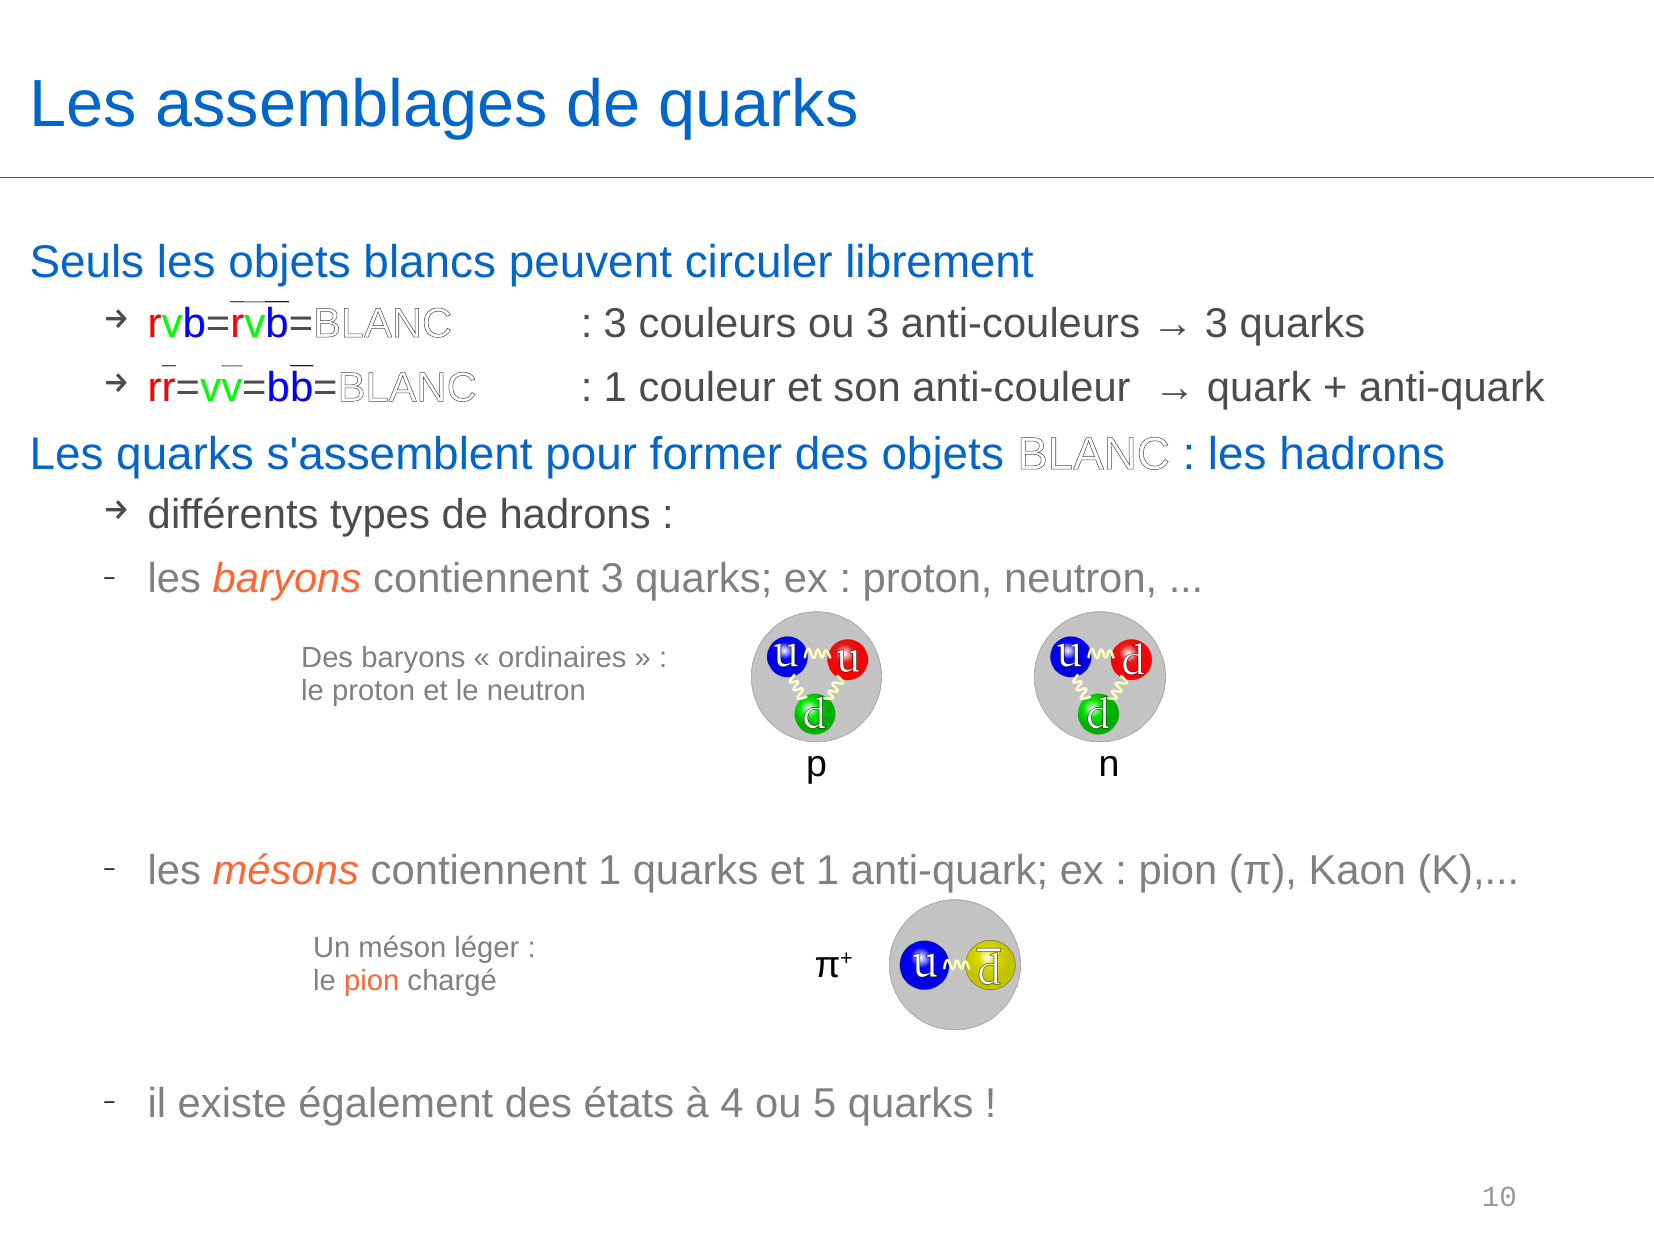

# Les assemblages de quarks
Seuls les objets blancs peuvent circuler librement
rvb=rvb=BLANC 		 : 3 couleurs ou 3 anti-couleurs → 3 quarks
rr=vv=bb=BLANC 		 : 1 couleur et son anti-couleur → quark + anti-quark
Les quarks s'assemblent pour former des objets BLANC : les hadrons
différents types de hadrons :
les baryons contiennent 3 quarks; ex : proton, neutron, ...
les mésons contiennent 1 quarks et 1 anti-quark; ex : pion (π), Kaon (K),...
il existe également des états à 4 ou 5 quarks !
Des baryons « ordinaires » : le proton et le neutron
p
n
Un méson léger : le pion chargé
π+
10